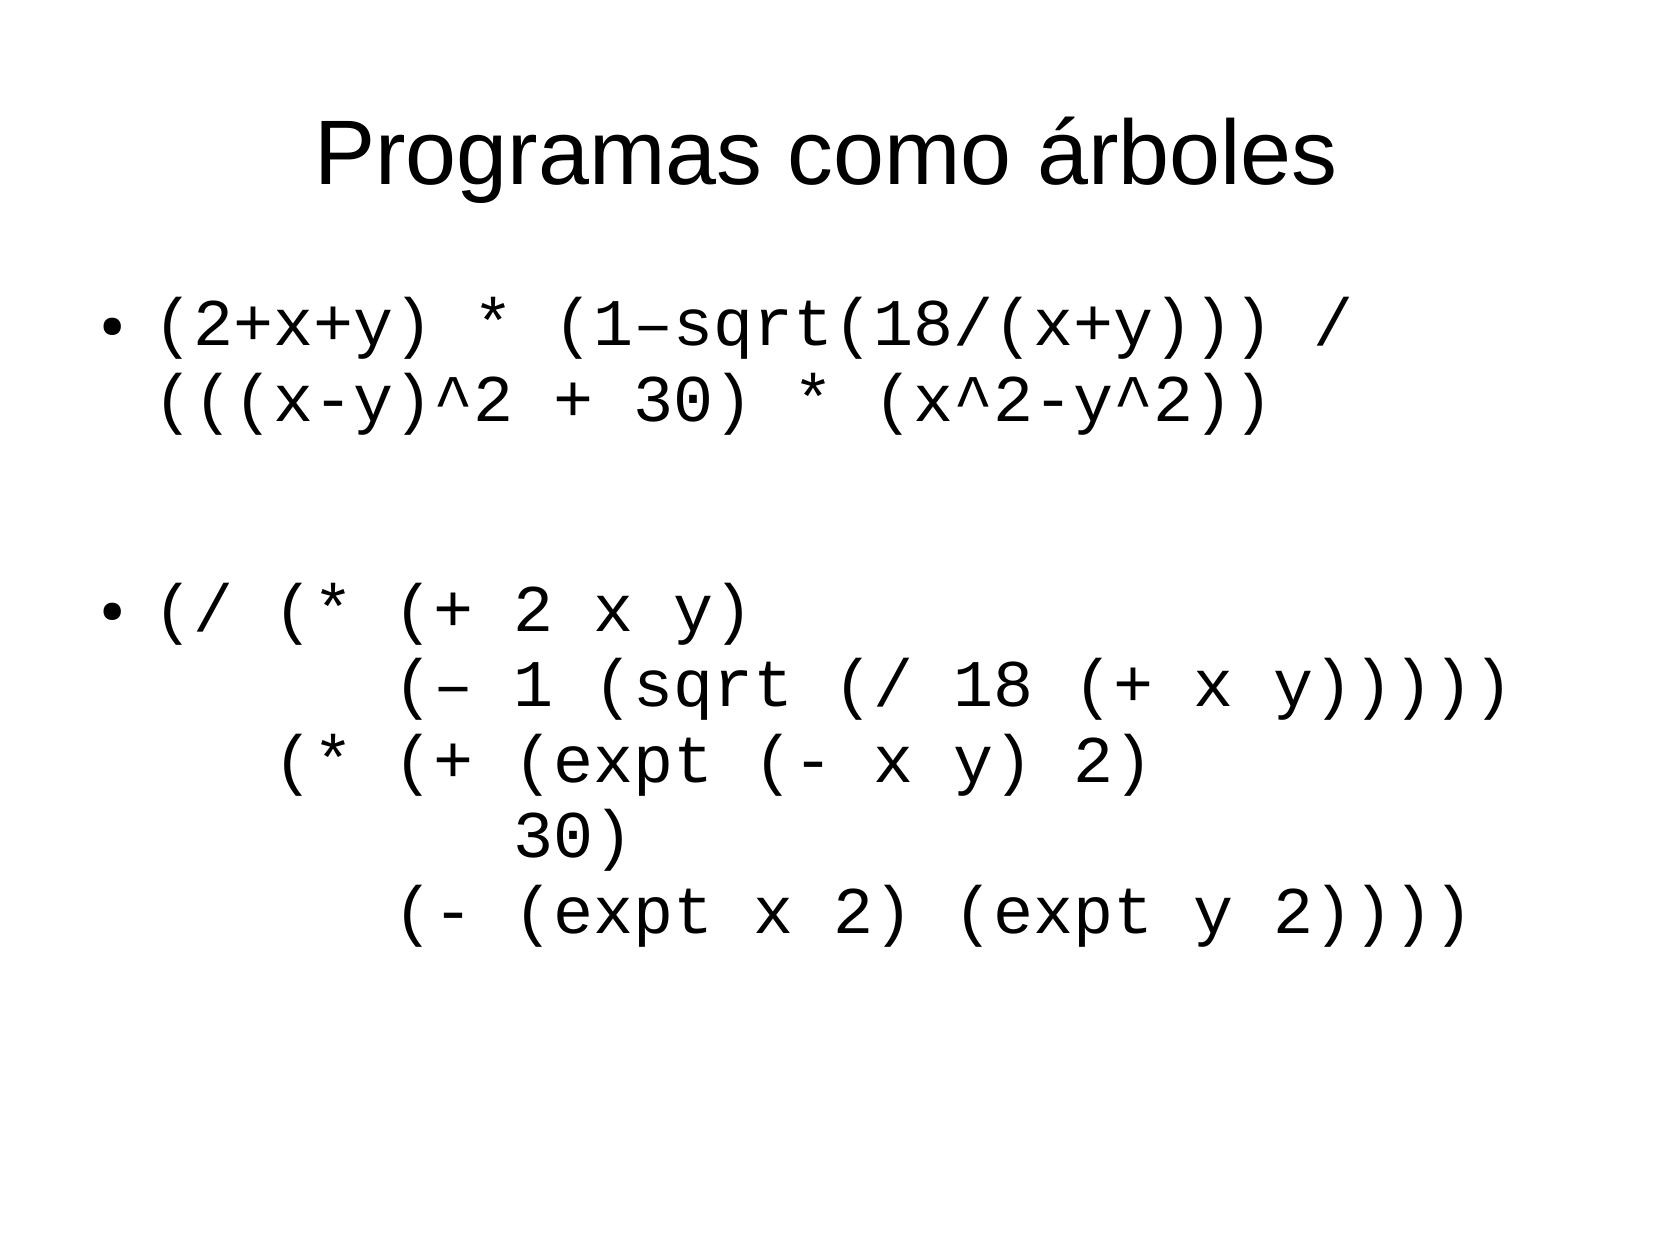

# Programas como árboles
(2+x+y) * (1–sqrt(18/(x+y))) /
(((x-y)^2 + 30) * (x^2-y^2))
(/ (* (+ 2 x y)
 (– 1 (sqrt (/ 18 (+ x y)))))
 (* (+ (expt (- x y) 2)
 30)
 (- (expt x 2) (expt y 2))))